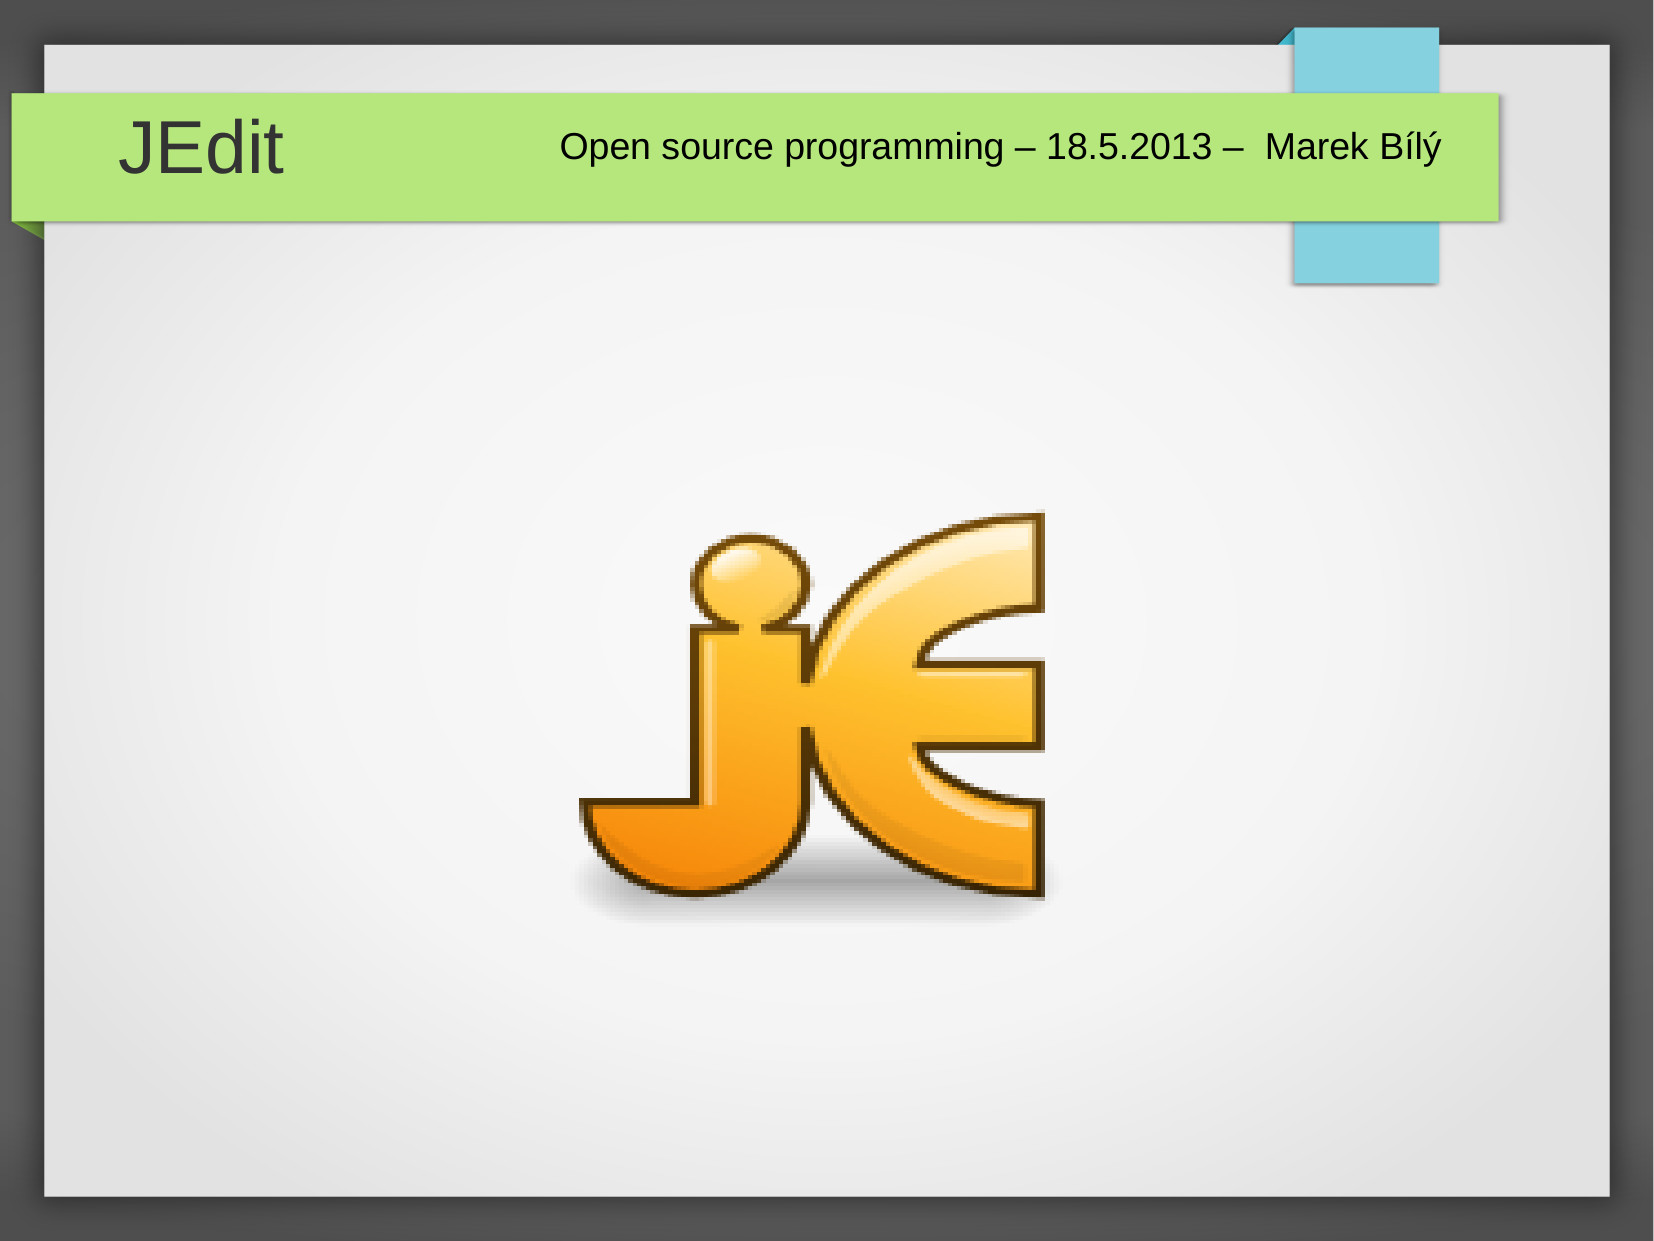

# JEdit
Open source programming – 18.5.2013 – Marek Bílý